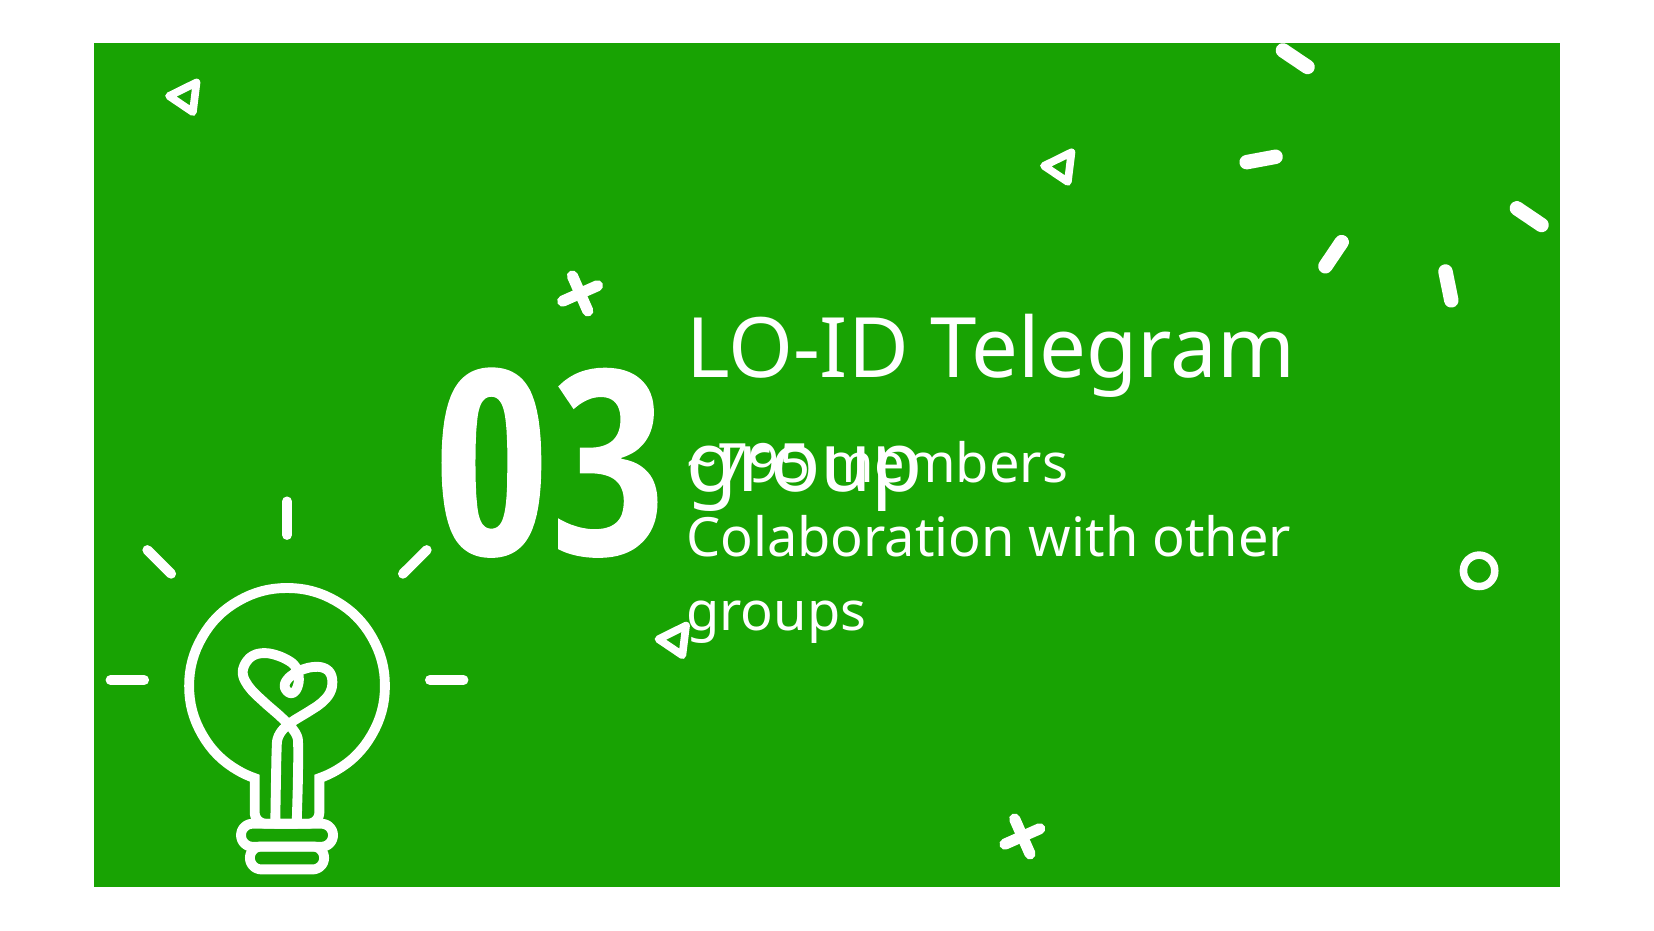

# LO-ID Telegram group
~795 members
Colaboration with other groups